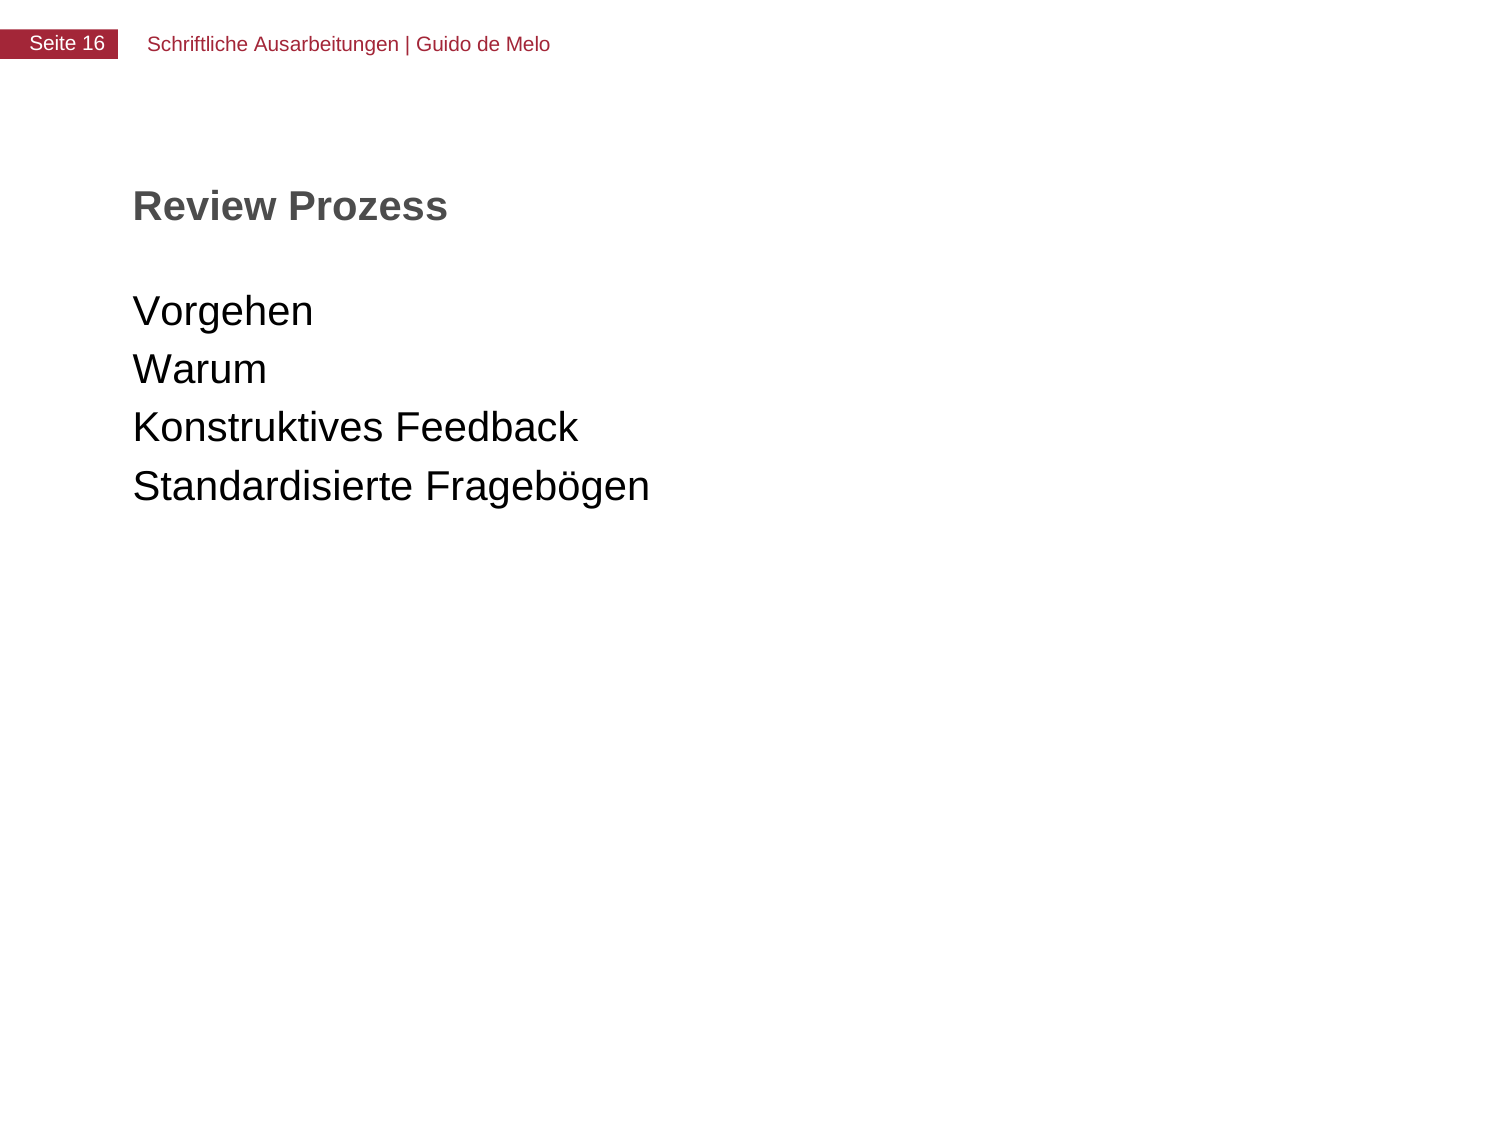

# Review Prozess
Vorgehen
Warum
Konstruktives Feedback
Standardisierte Fragebögen